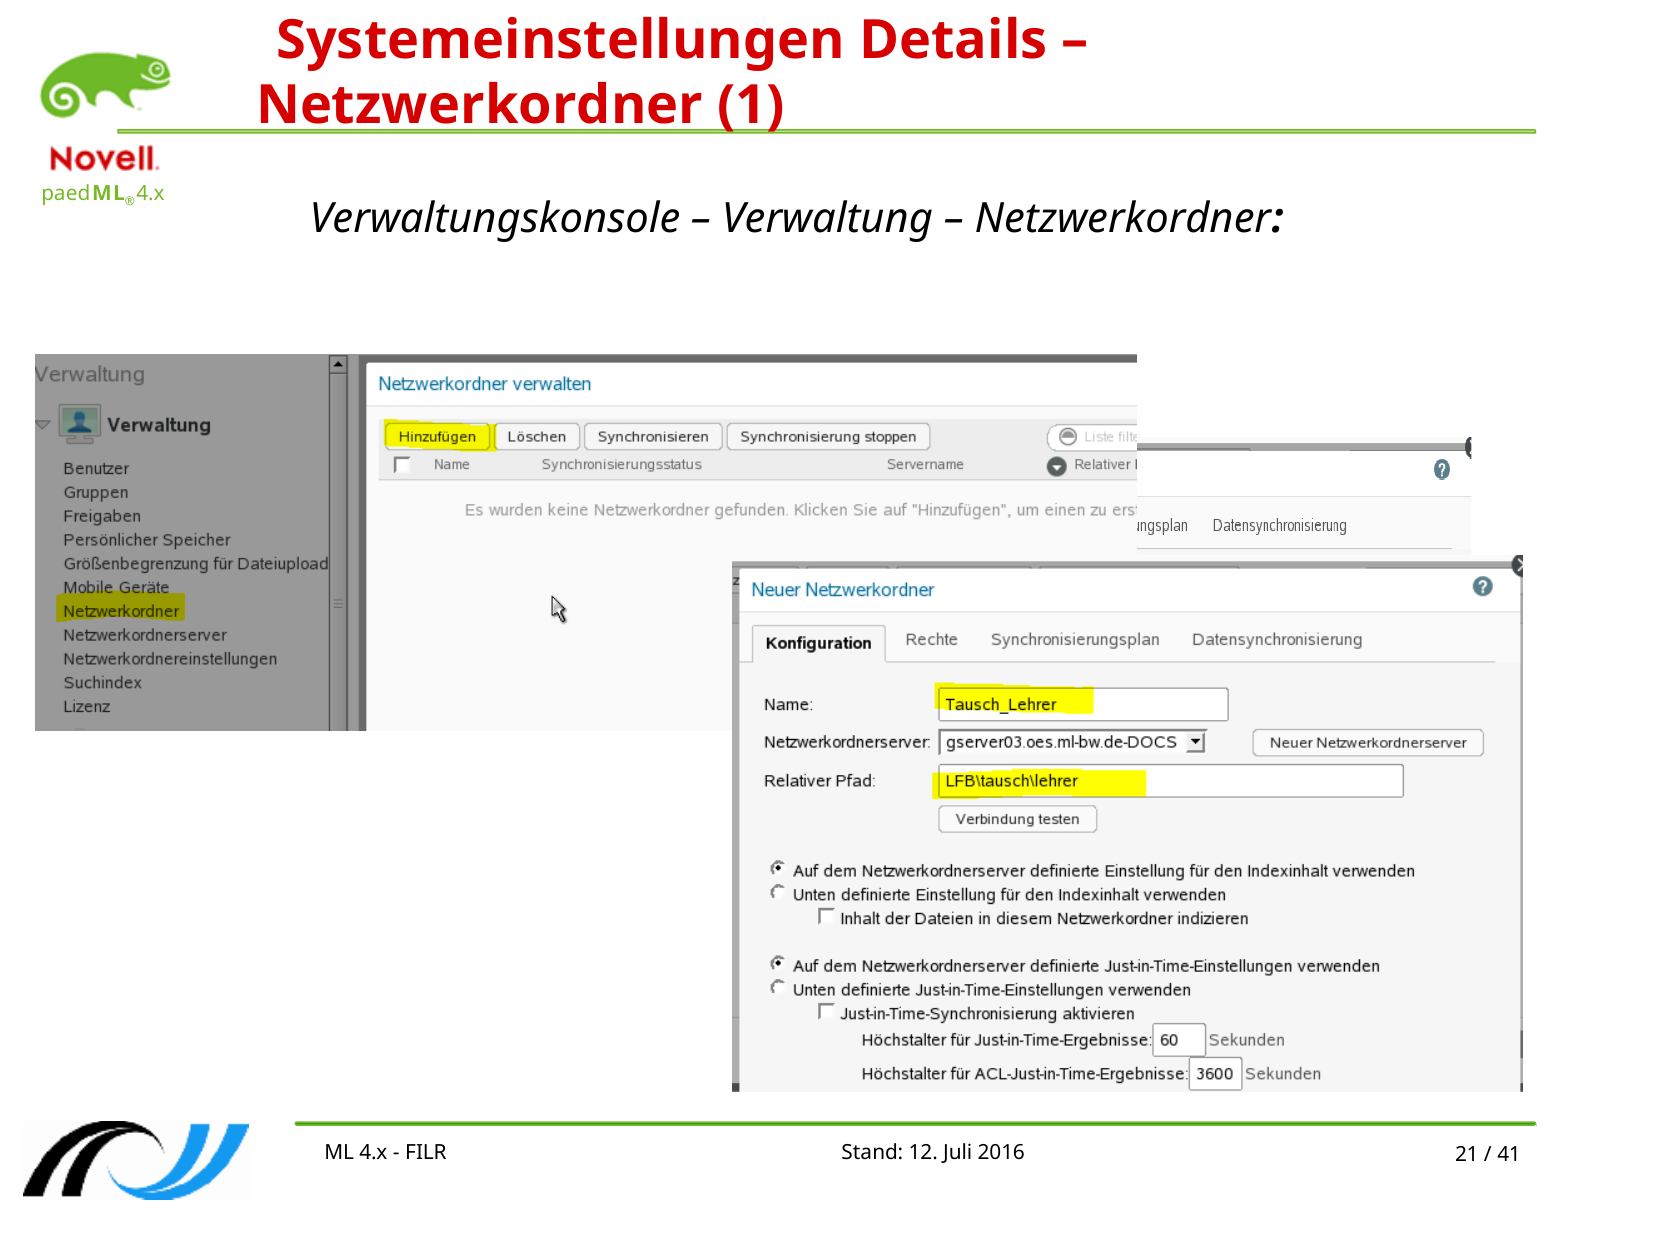

# Systemeinstellungen Details – Netzwerkordner (1)
Verwaltungskonsole – Verwaltung – Netzwerkordner:
ML 4.x - FILR
12. Juli 2016
21